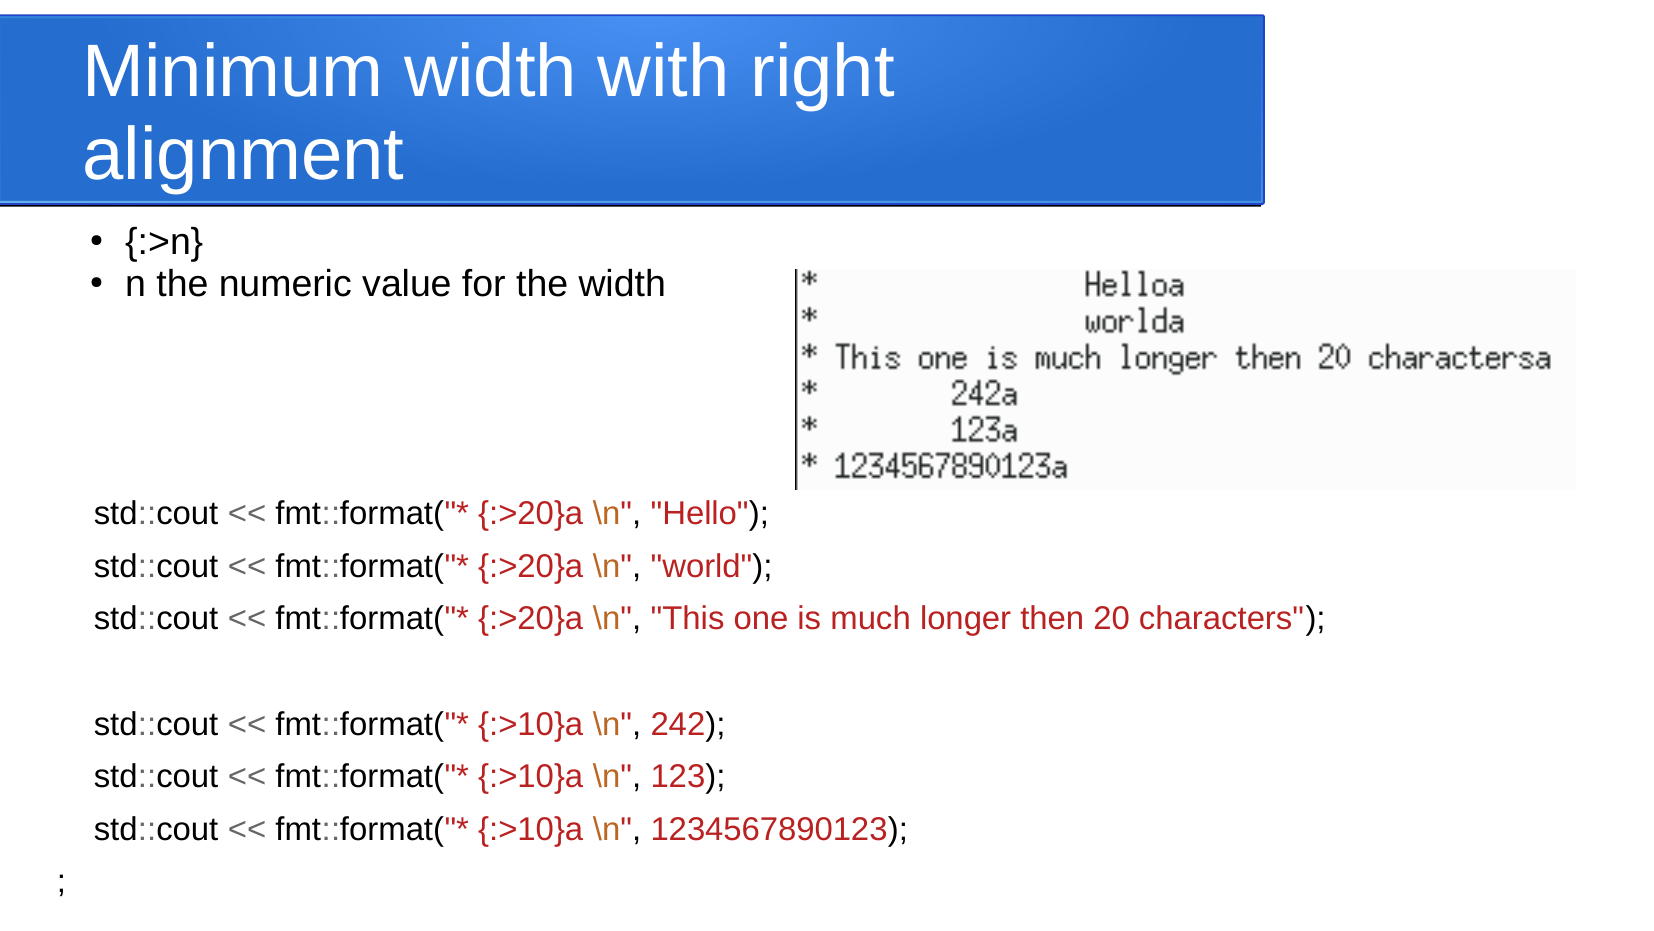

# Minimum width with right alignment
{:>n}
n the numeric value for the width
 std::cout << fmt::format("* {:>20}a \n", "Hello");
 std::cout << fmt::format("* {:>20}a \n", "world");
 std::cout << fmt::format("* {:>20}a \n", "This one is much longer then 20 characters");
 std::cout << fmt::format("* {:>10}a \n", 242);
 std::cout << fmt::format("* {:>10}a \n", 123);
 std::cout << fmt::format("* {:>10}a \n", 1234567890123);
;